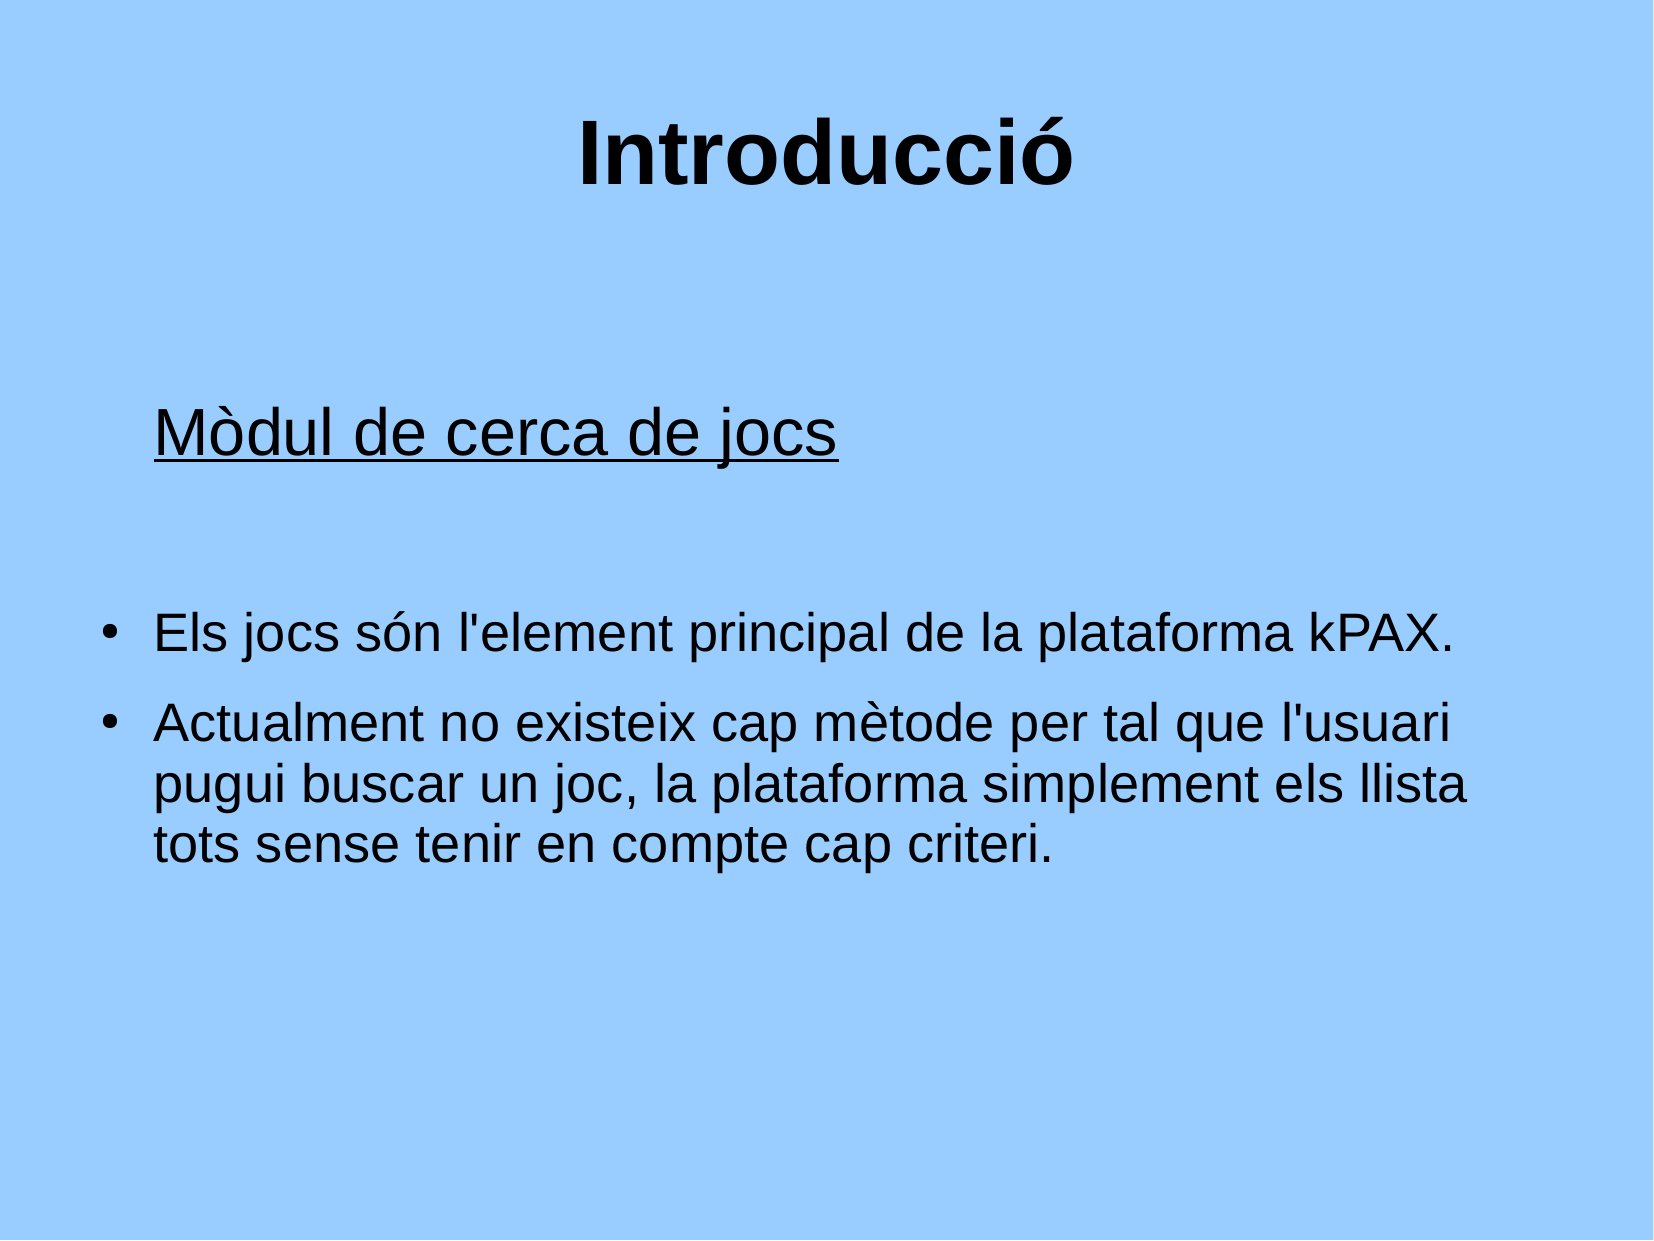

# Introducció
Mòdul de cerca de jocs
Els jocs són l'element principal de la plataforma kPAX.
Actualment no existeix cap mètode per tal que l'usuari pugui buscar un joc, la plataforma simplement els llista tots sense tenir en compte cap criteri.